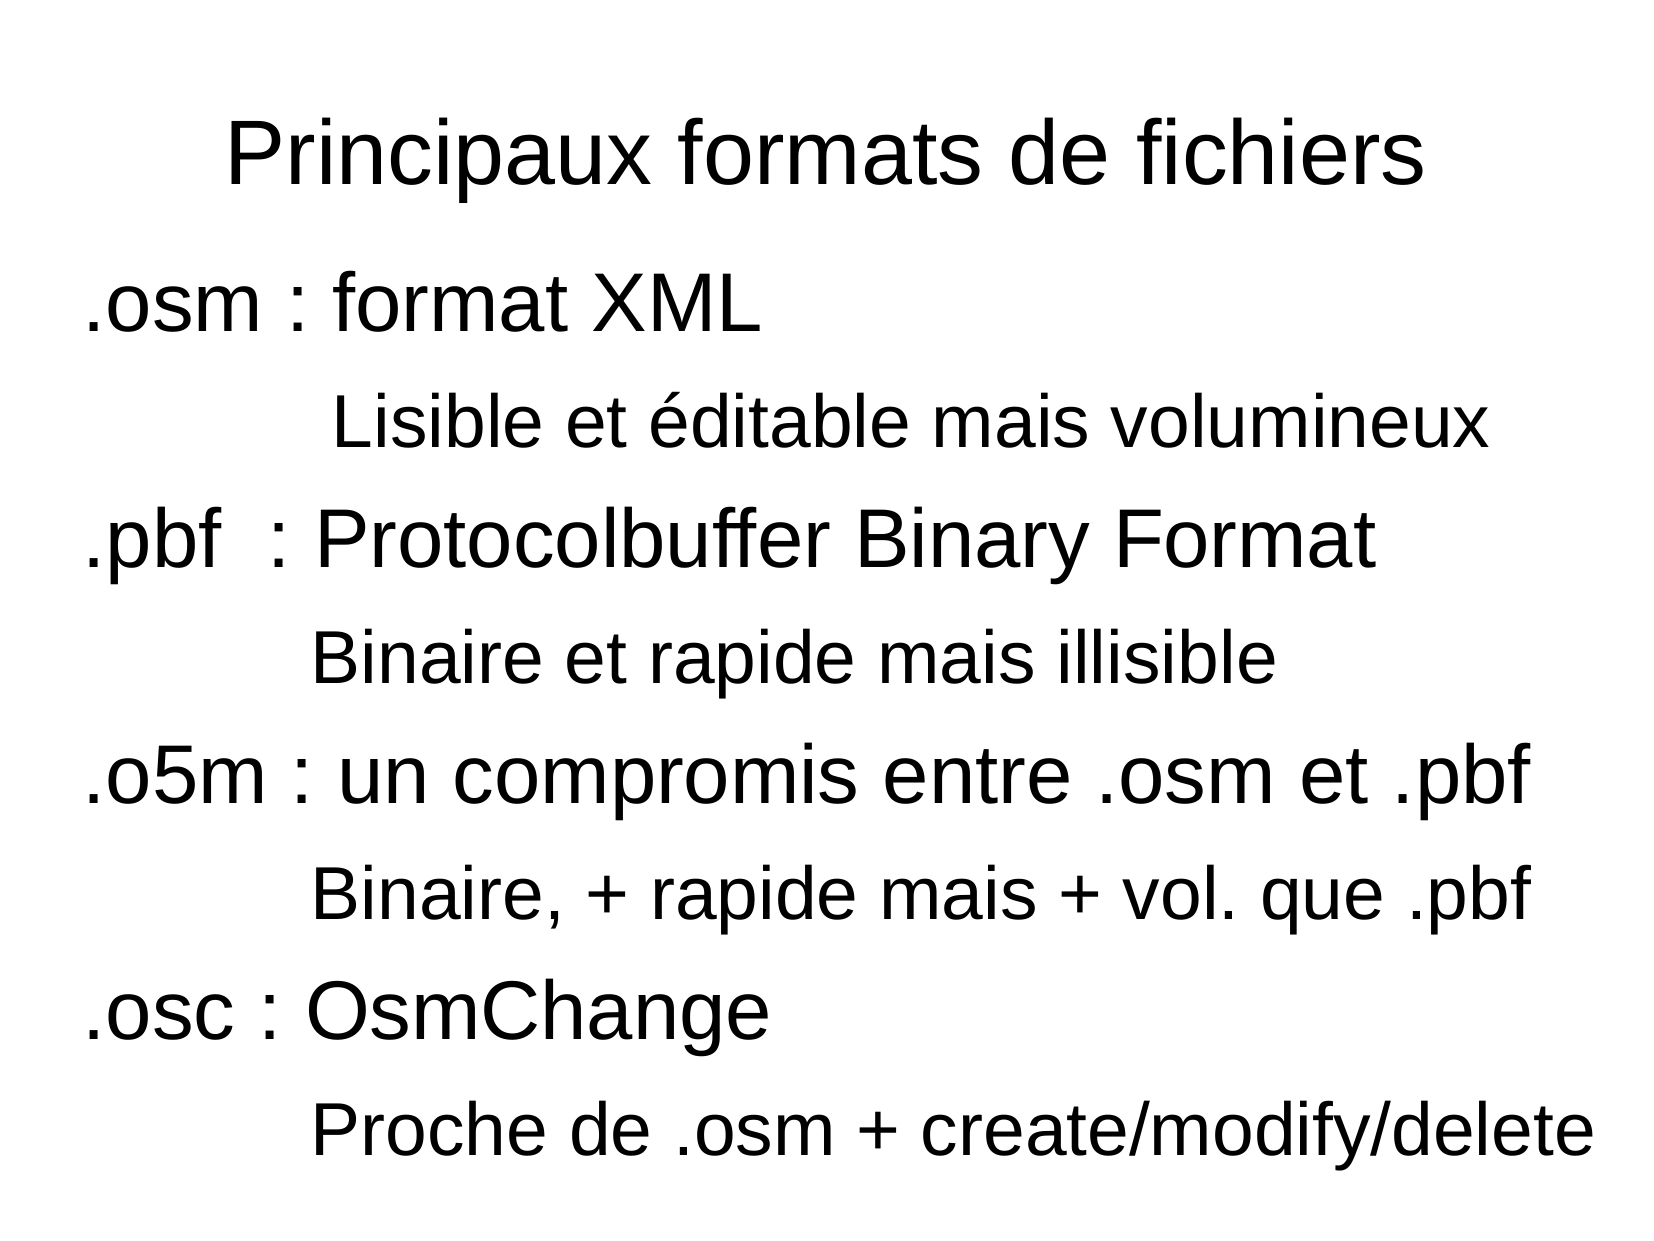

# Principaux formats de fichiers
.osm : format XML
 Lisible et éditable mais volumineux
.pbf : Protocolbuffer Binary Format
 Binaire et rapide mais illisible
.o5m : un compromis entre .osm et .pbf
 Binaire, + rapide mais + vol. que .pbf
.osc : OsmChange
 Proche de .osm + create/modify/delete